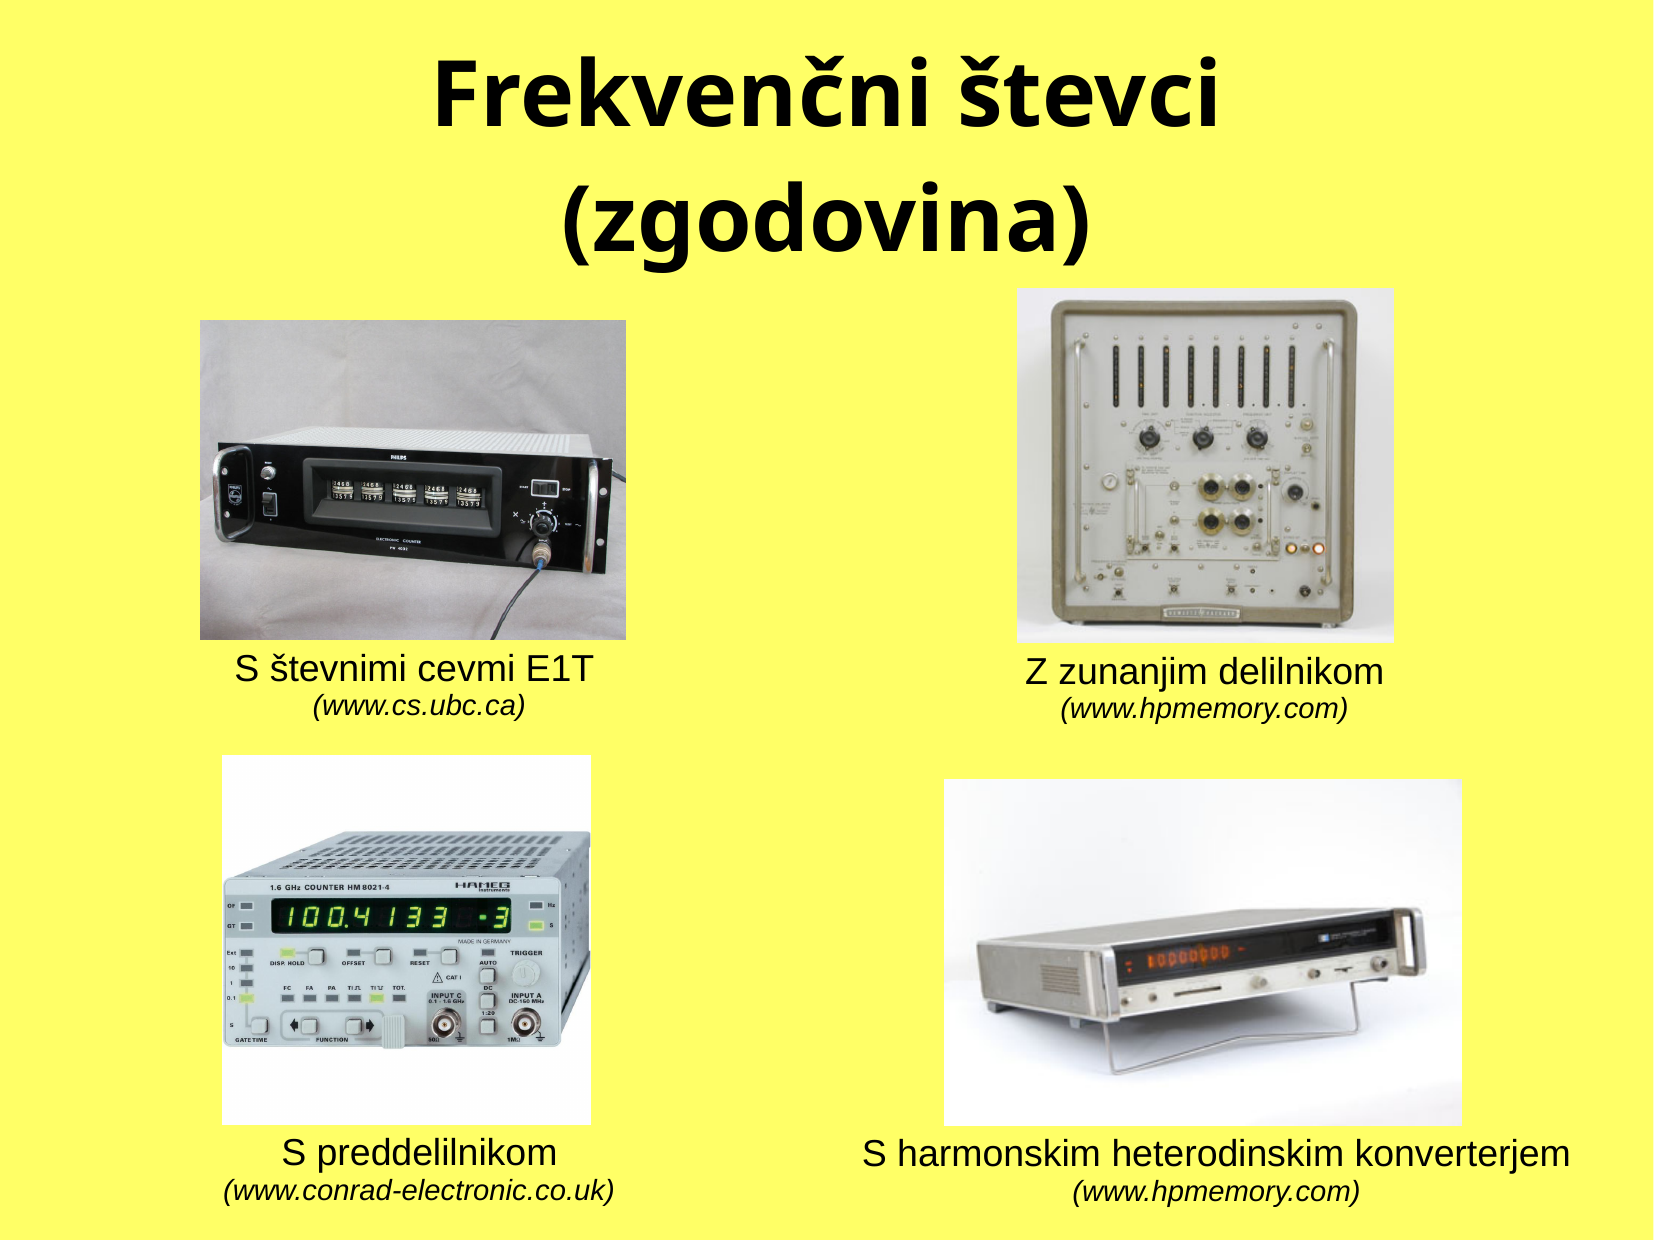

# Frekvenčni števci (zgodovina)
S števnimi cevmi E1T
(www.cs.ubc.ca)
Z zunanjim delilnikom
(www.hpmemory.com)
S preddelilnikom
(www.conrad-electronic.co.uk)
S harmonskim heterodinskim konverterjem
(www.hpmemory.com)